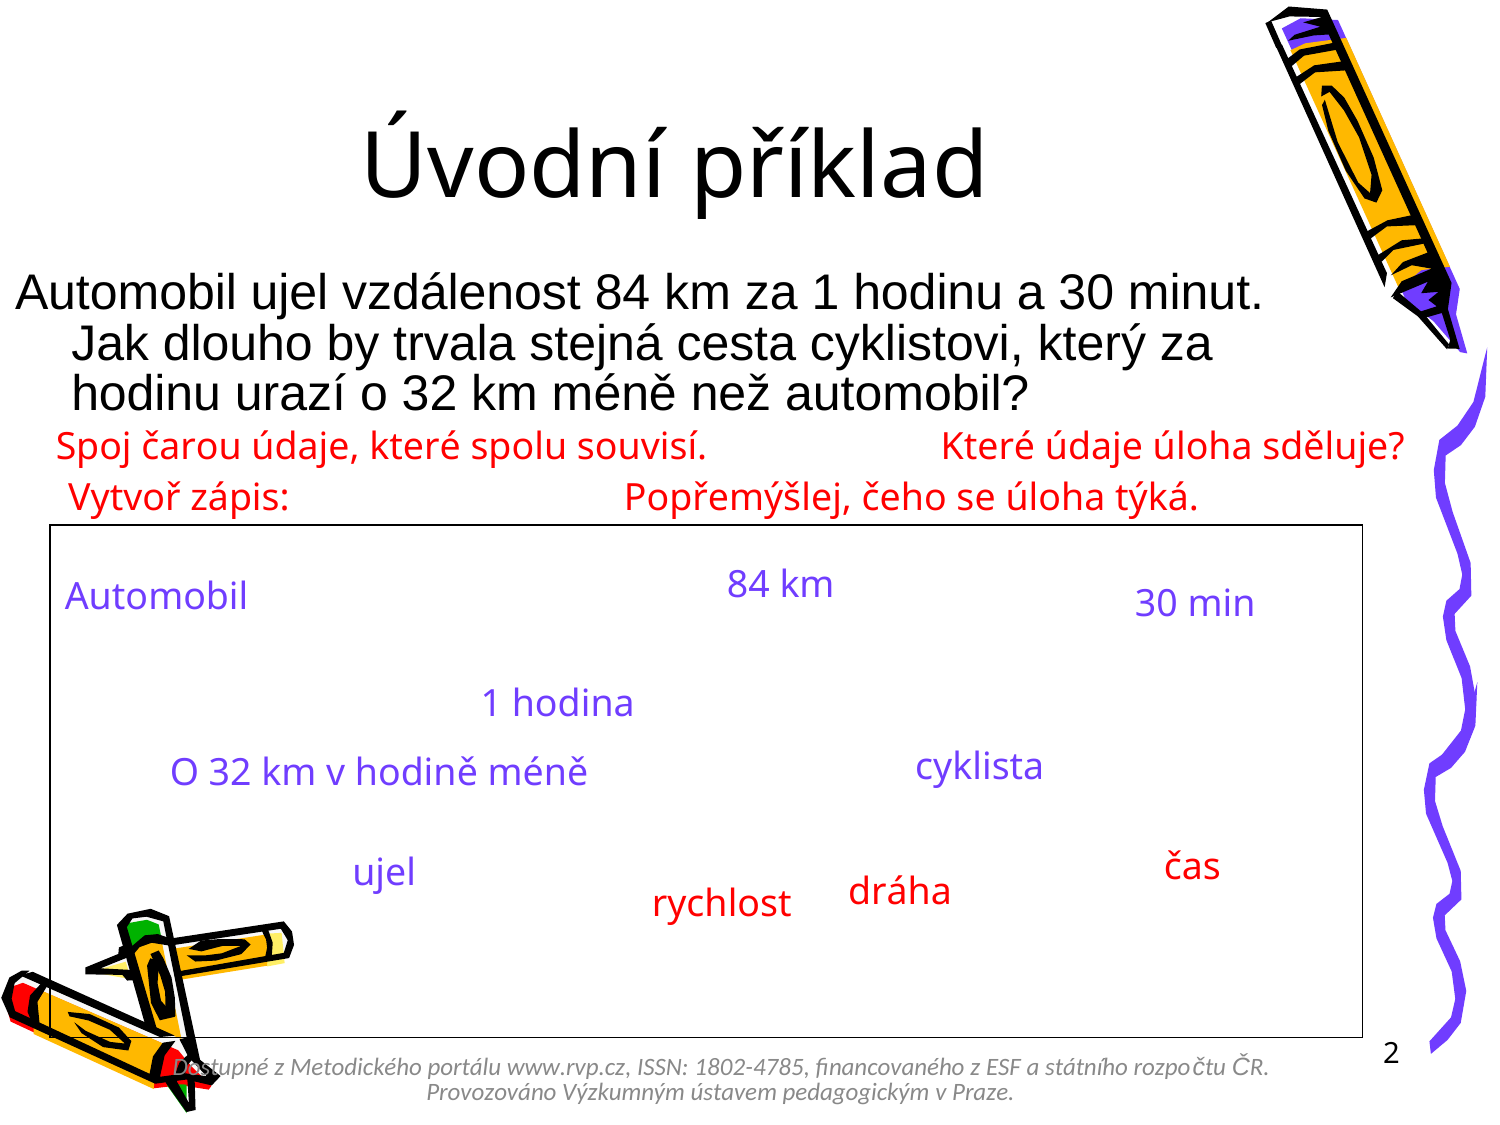

# Úvodní příklad
Automobil ujel vzdálenost 84 km za 1 hodinu a 30 minut. Jak dlouho by trvala stejná cesta cyklistovi, který za hodinu urazí o 32 km méně než automobil?
Spoj čarou údaje, které spolu souvisí.
Které údaje úloha sděluje?
Vytvoř zápis:
Popřemýšlej, čeho se úloha týká.
84 km
Automobil
30 min
1 hodina
cyklista
O 32 km v hodině méně
čas
ujel
dráha
rychlost
Dostupné z Metodického portálu www.rvp.cz, ISSN: 1802-4785, financovaného z ESF a státního rozpočtu ČR. Provozováno Výzkumným ústavem pedagogickým v Praze.